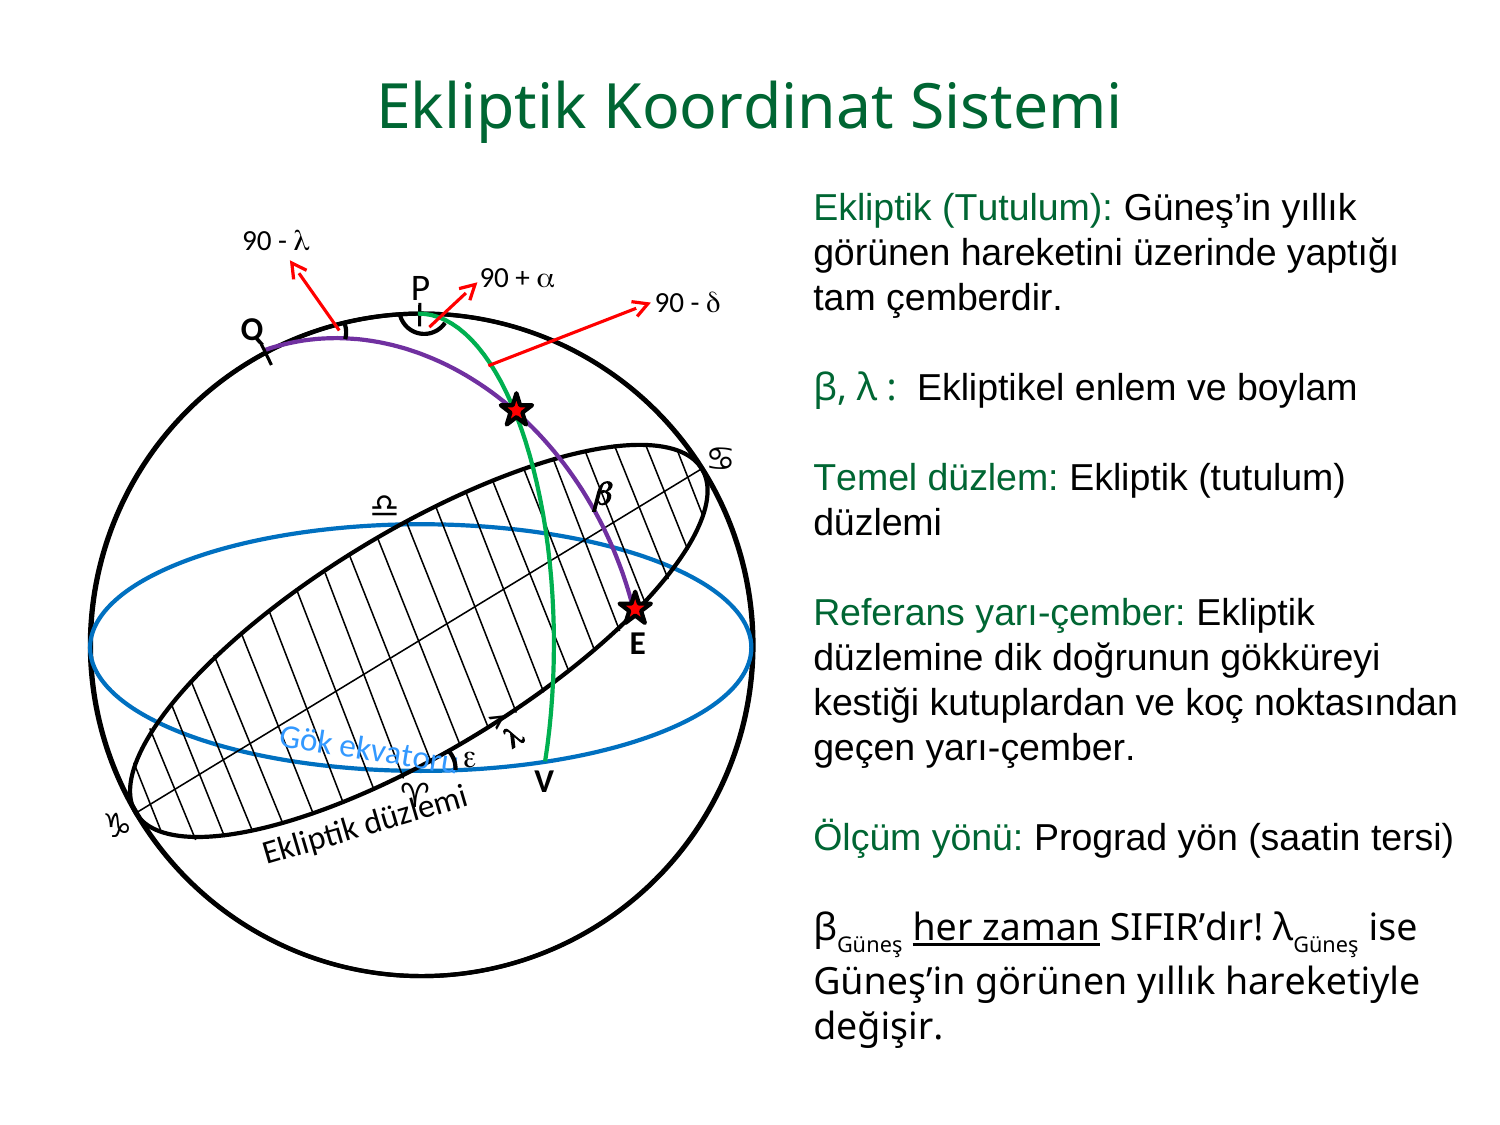

# Ekliptik Koordinat Sistemi
Ekliptik (Tutulum): Güneş’in yıllık görünen hareketini üzerinde yaptığı tam çemberdir.
β, λ : Ekliptikel enlem ve boylam
Temel düzlem: Ekliptik (tutulum) düzlemi
Referans yarı-çember: Ekliptik düzlemine dik doğrunun gökküreyi kestiği kutuplardan ve koç noktasından geçen yarı-çember.
Ölçüm yönü: Prograd yön (saatin tersi)
βGüneş her zaman SIFIR’dır! λGüneş ise Güneş’in görünen yıllık hareketiyle değişir.
90 - 
90 + 
P
90 - 
Q
♋

♎
E
<

Gök ekvatoru

V
♈
Ekliptik düzlemi
♑